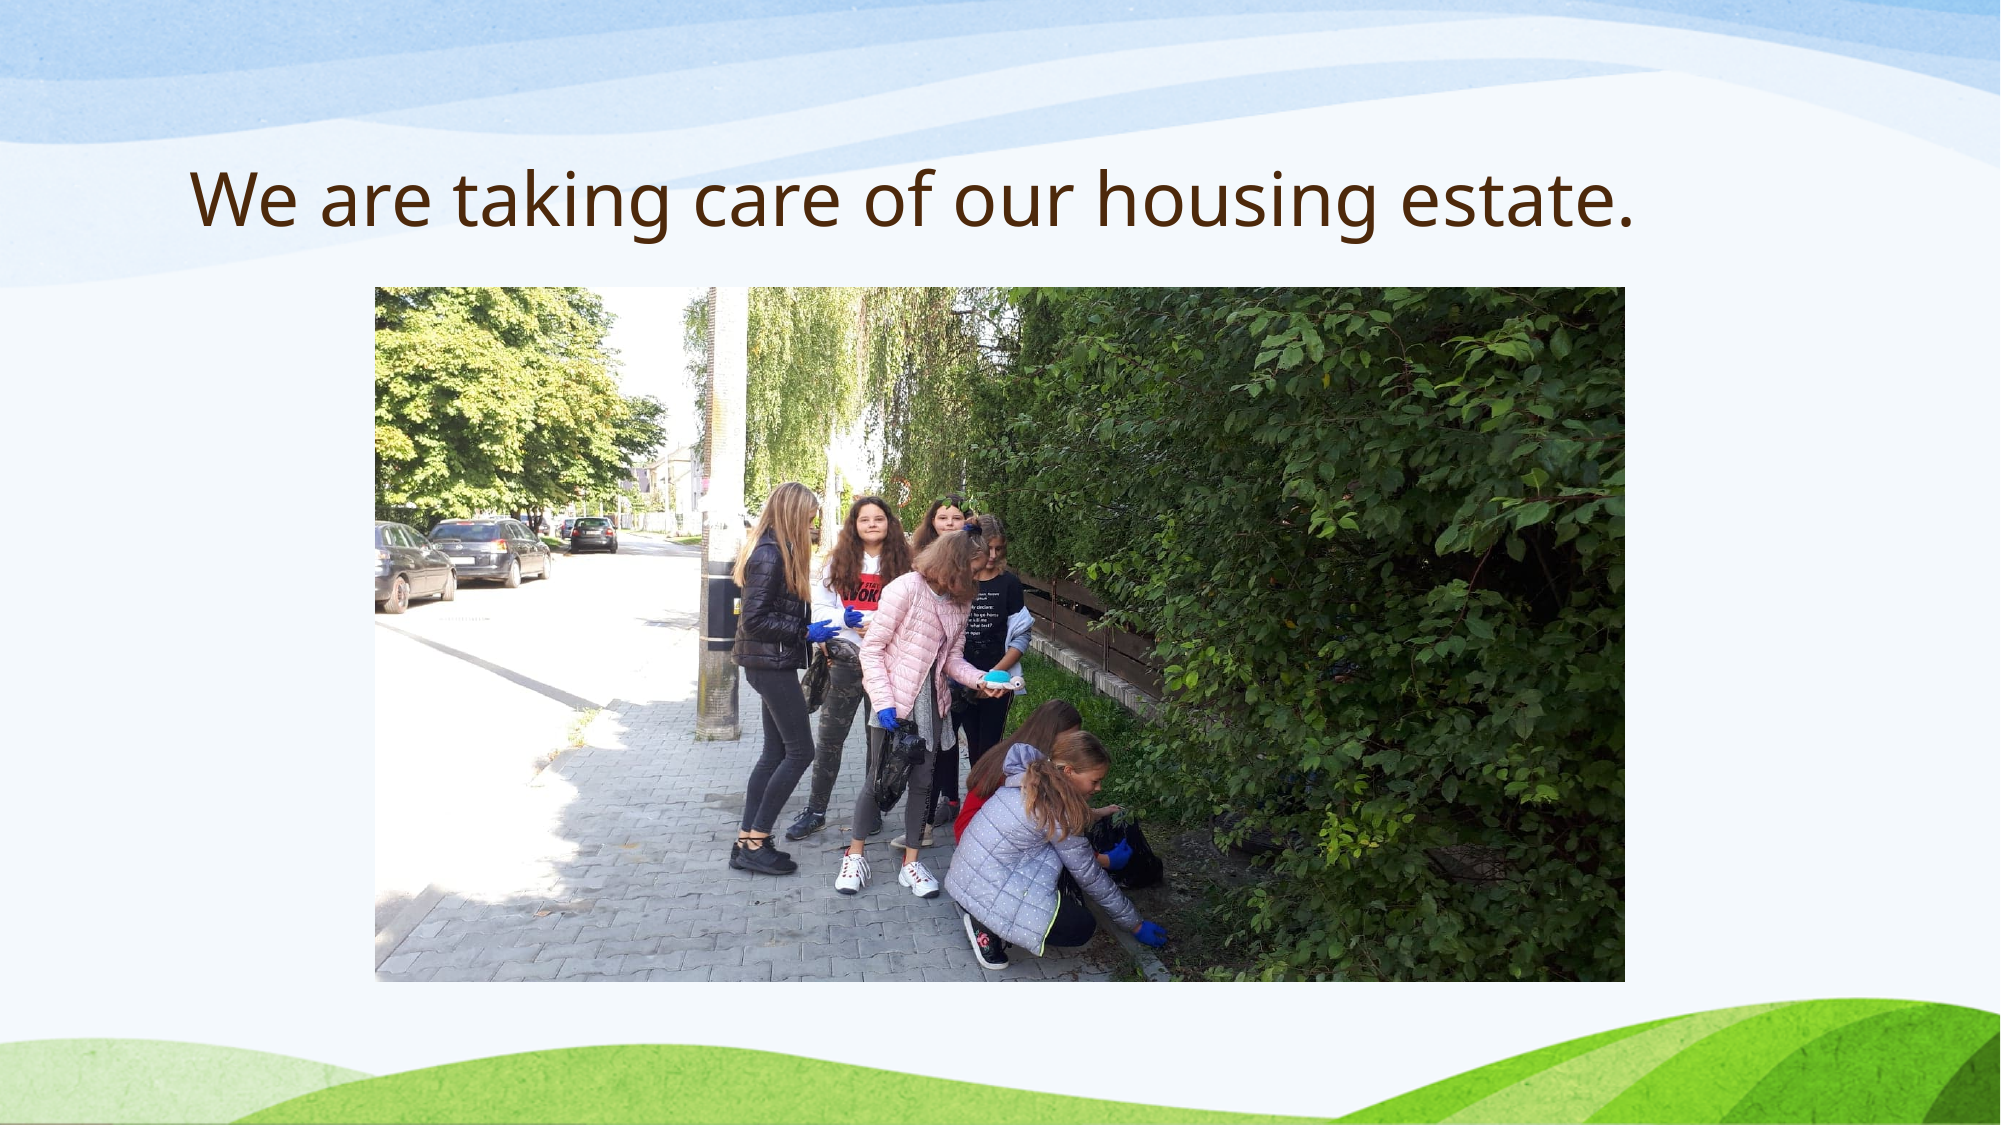

# We are taking care of our housing estate.